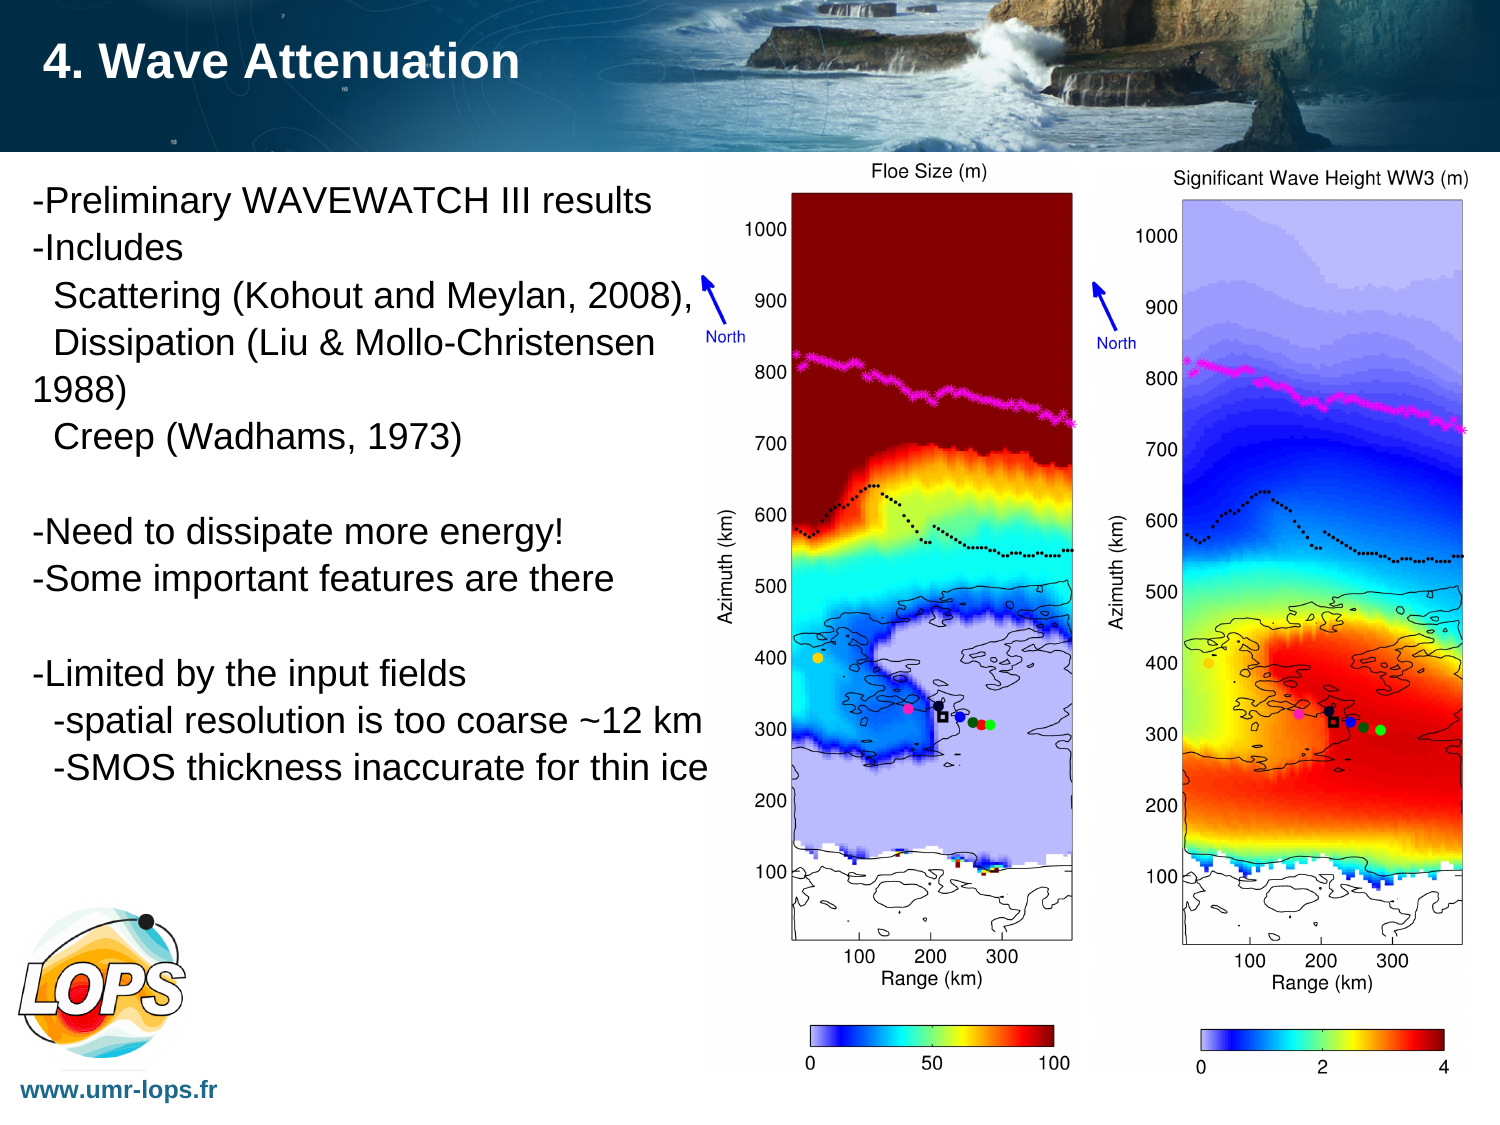

4. Wave Attenuation
-Preliminary WAVEWATCH III results
-Includes
 Scattering (Kohout and Meylan, 2008),
 Dissipation (Liu & Mollo-Christensen 1988)
 Creep (Wadhams, 1973)
-Need to dissipate more energy!
-Some important features are there
-Limited by the input fields
 -spatial resolution is too coarse ~12 km
 -SMOS thickness inaccurate for thin ice